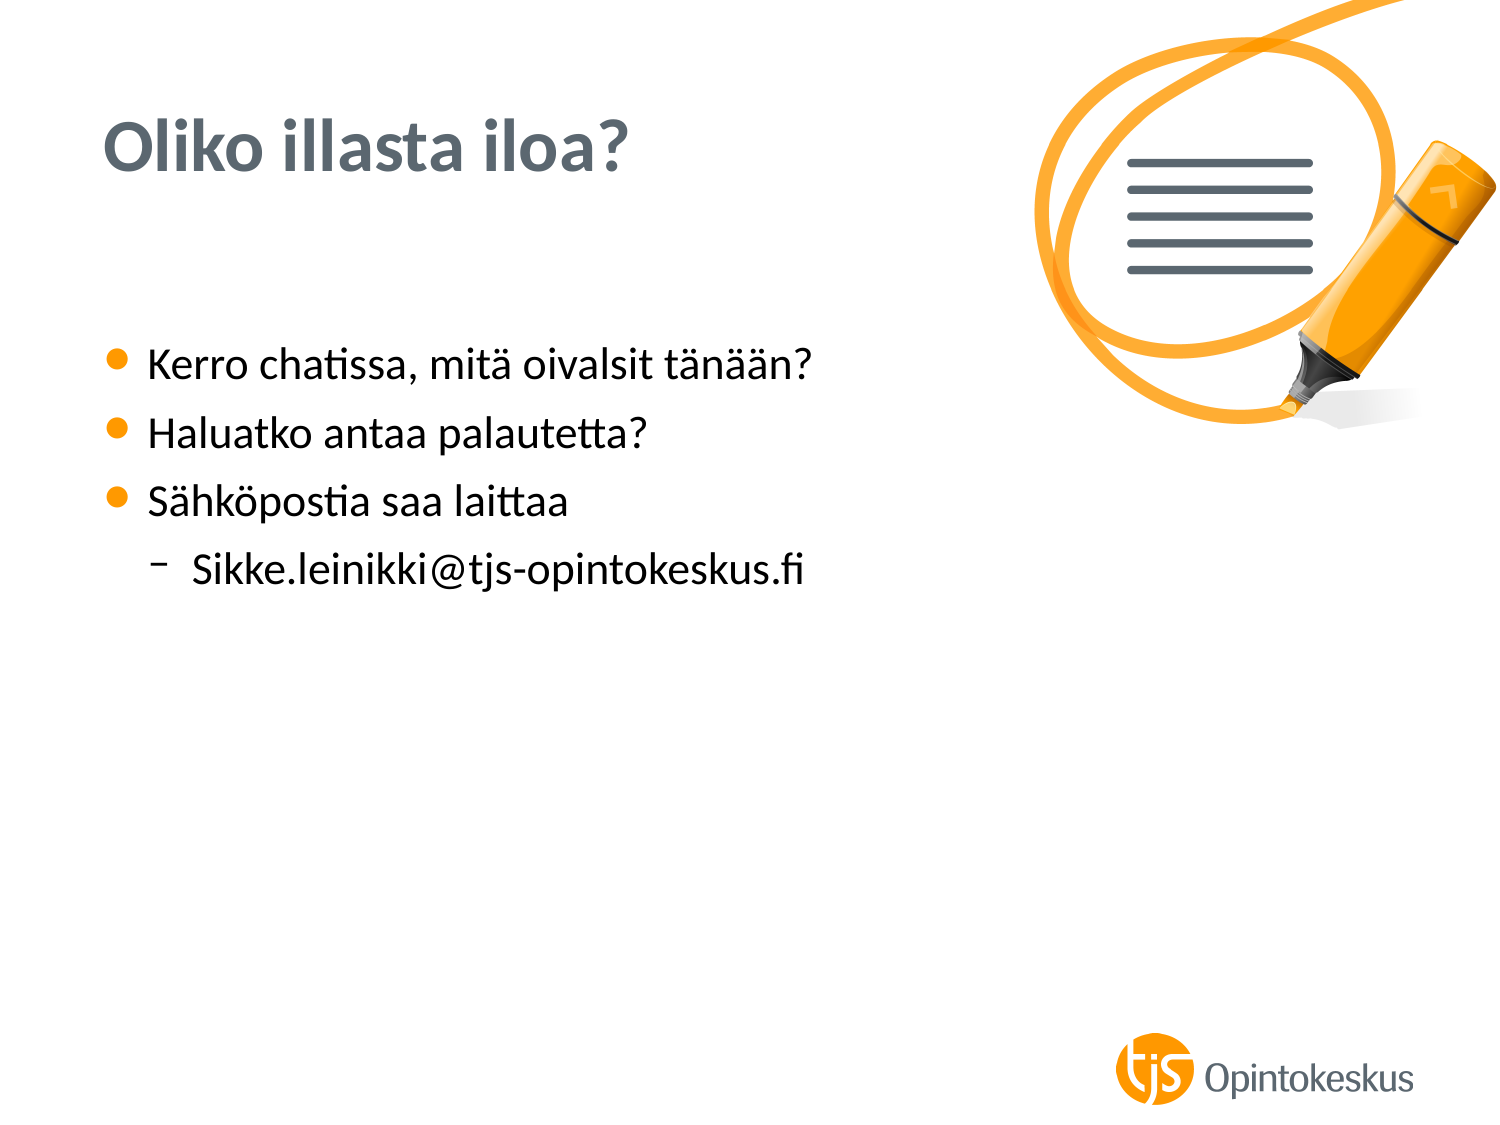

Oliko illasta iloa?
# Kerro chatissa, mitä oivalsit tänään?
Haluatko antaa palautetta?
Sähköpostia saa laittaa
Sikke.leinikki@tjs-opintokeskus.fi